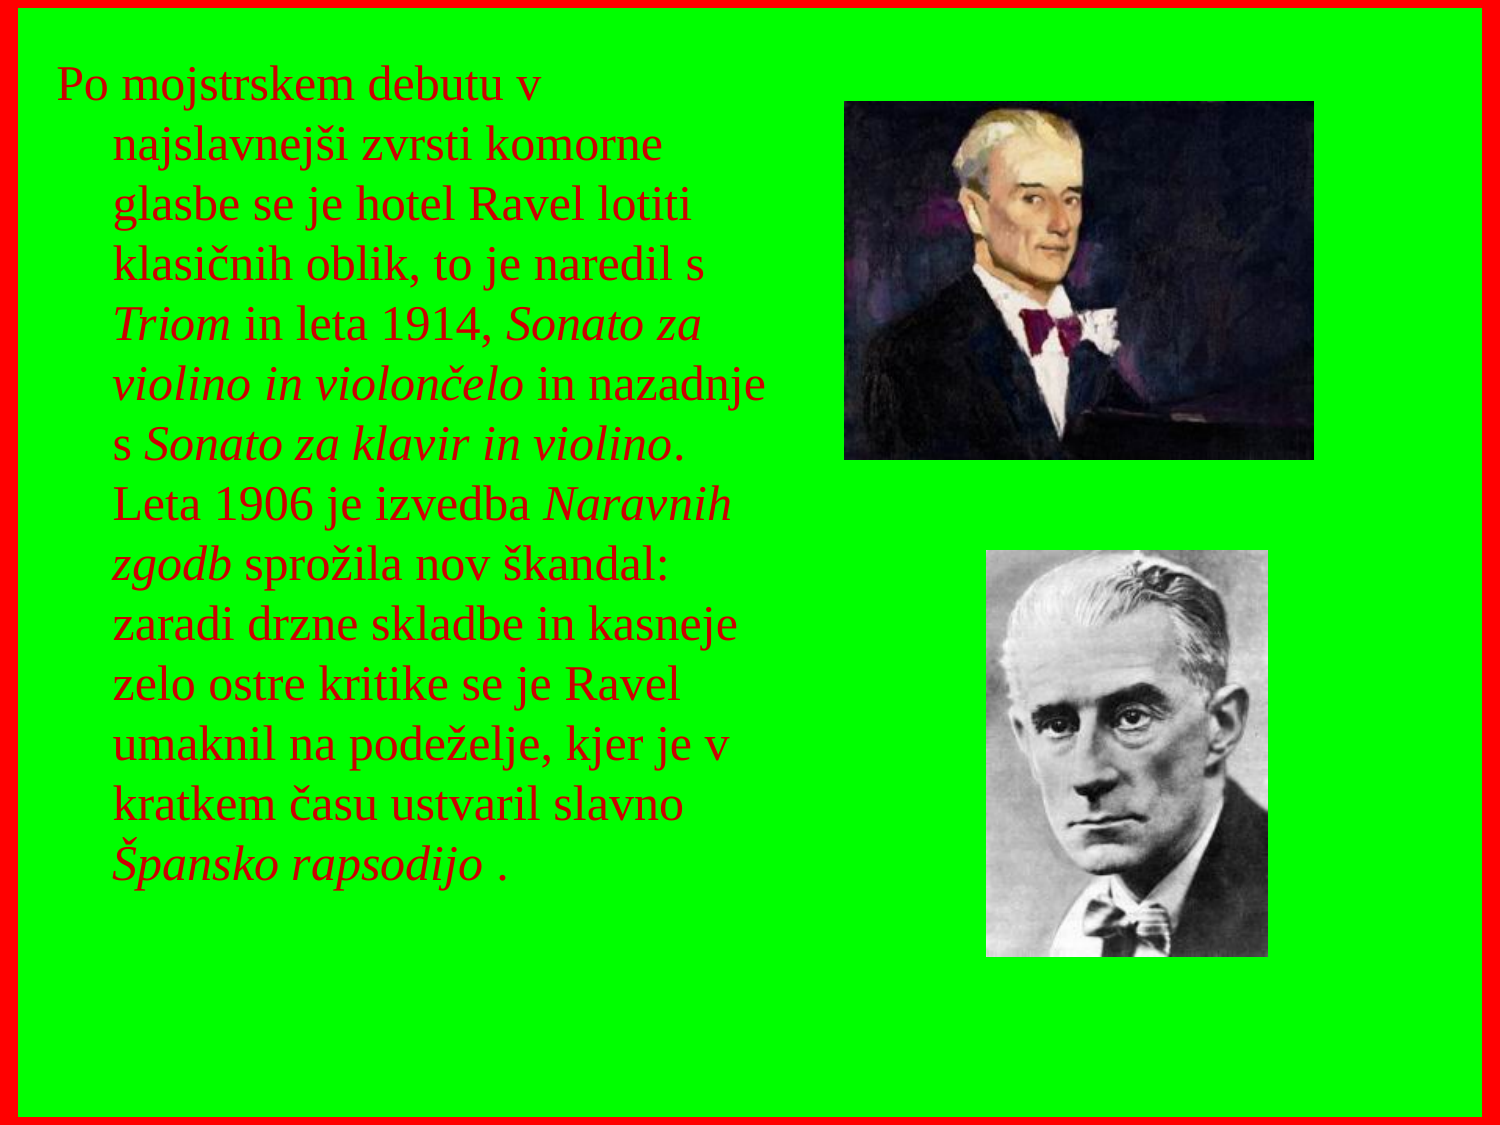

# Po mojstrskem debutu v najslavnejši zvrsti komorne glasbe se je hotel Ravel lotiti klasičnih oblik, to je naredil s Triom in leta 1914, Sonato za violino in violončelo in nazadnje s Sonato za klavir in violino. Leta 1906 je izvedba Naravnih zgodb sprožila nov škandal: zaradi drzne skladbe in kasneje zelo ostre kritike se je Ravel umaknil na podeželje, kjer je v kratkem času ustvaril slavno Špansko rapsodijo .